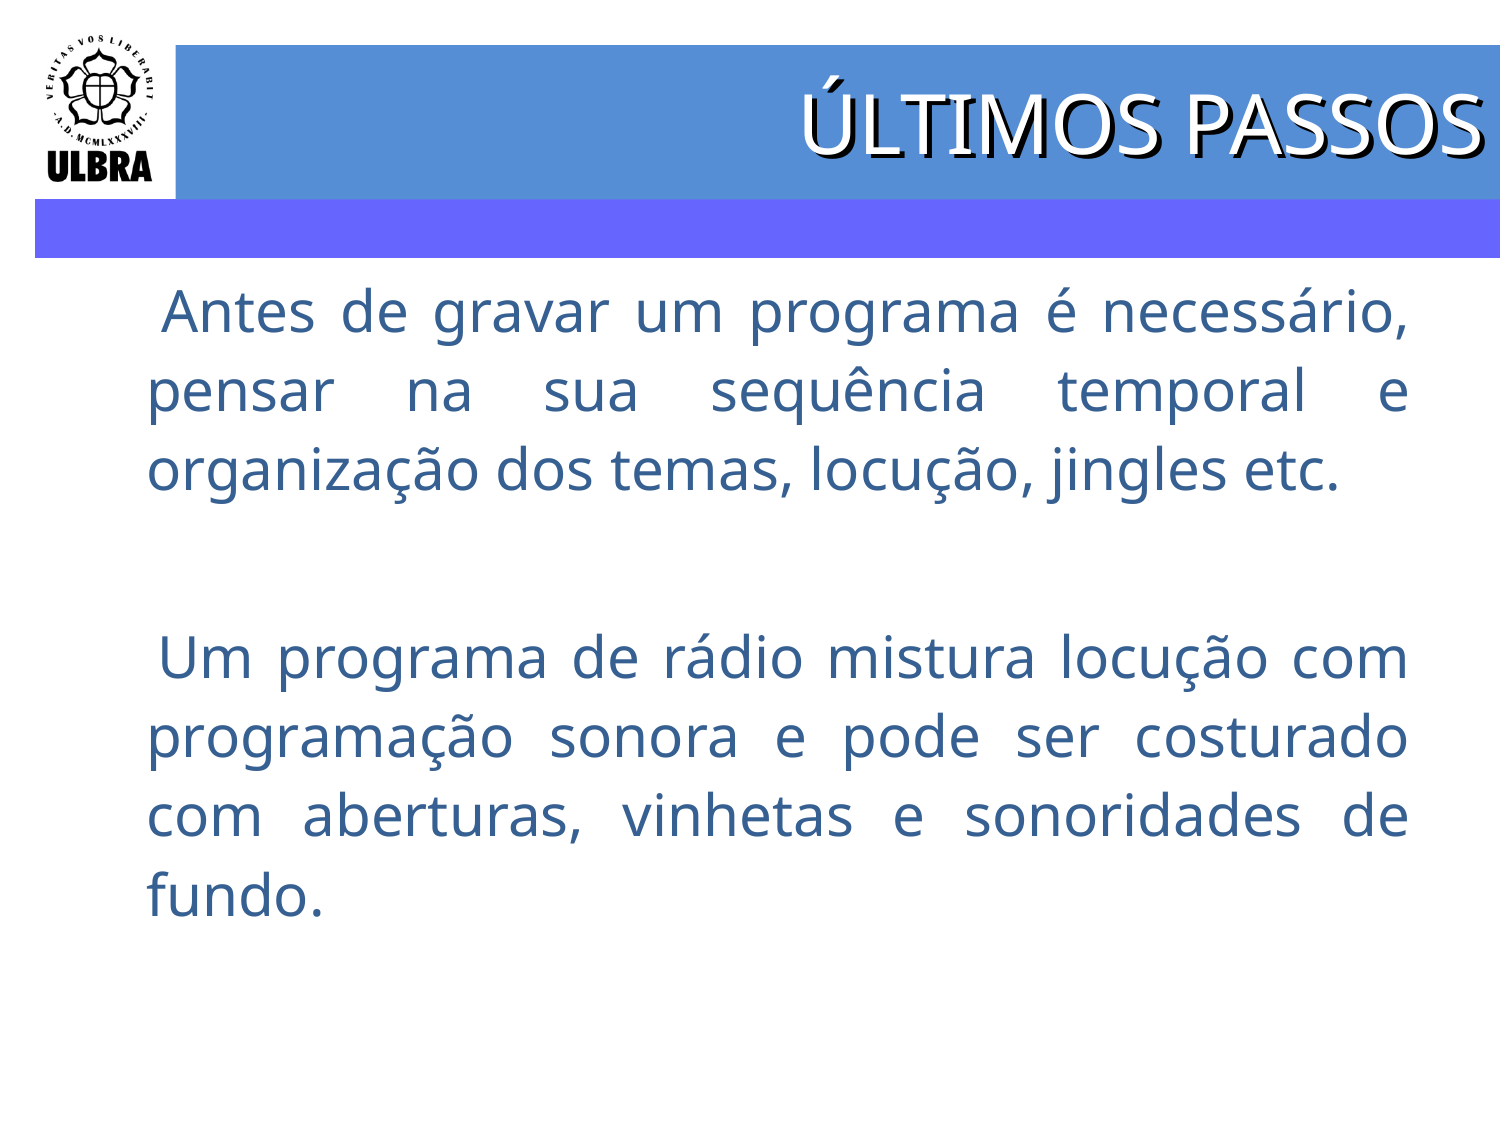

# ÚLTIMOS PASSOS
 Antes de gravar um programa é necessário, pensar na sua sequência temporal e organização dos temas, locução, jingles etc.
 Um programa de rádio mistura locução com programação sonora e pode ser costurado com aberturas, vinhetas e sonoridades de fundo.